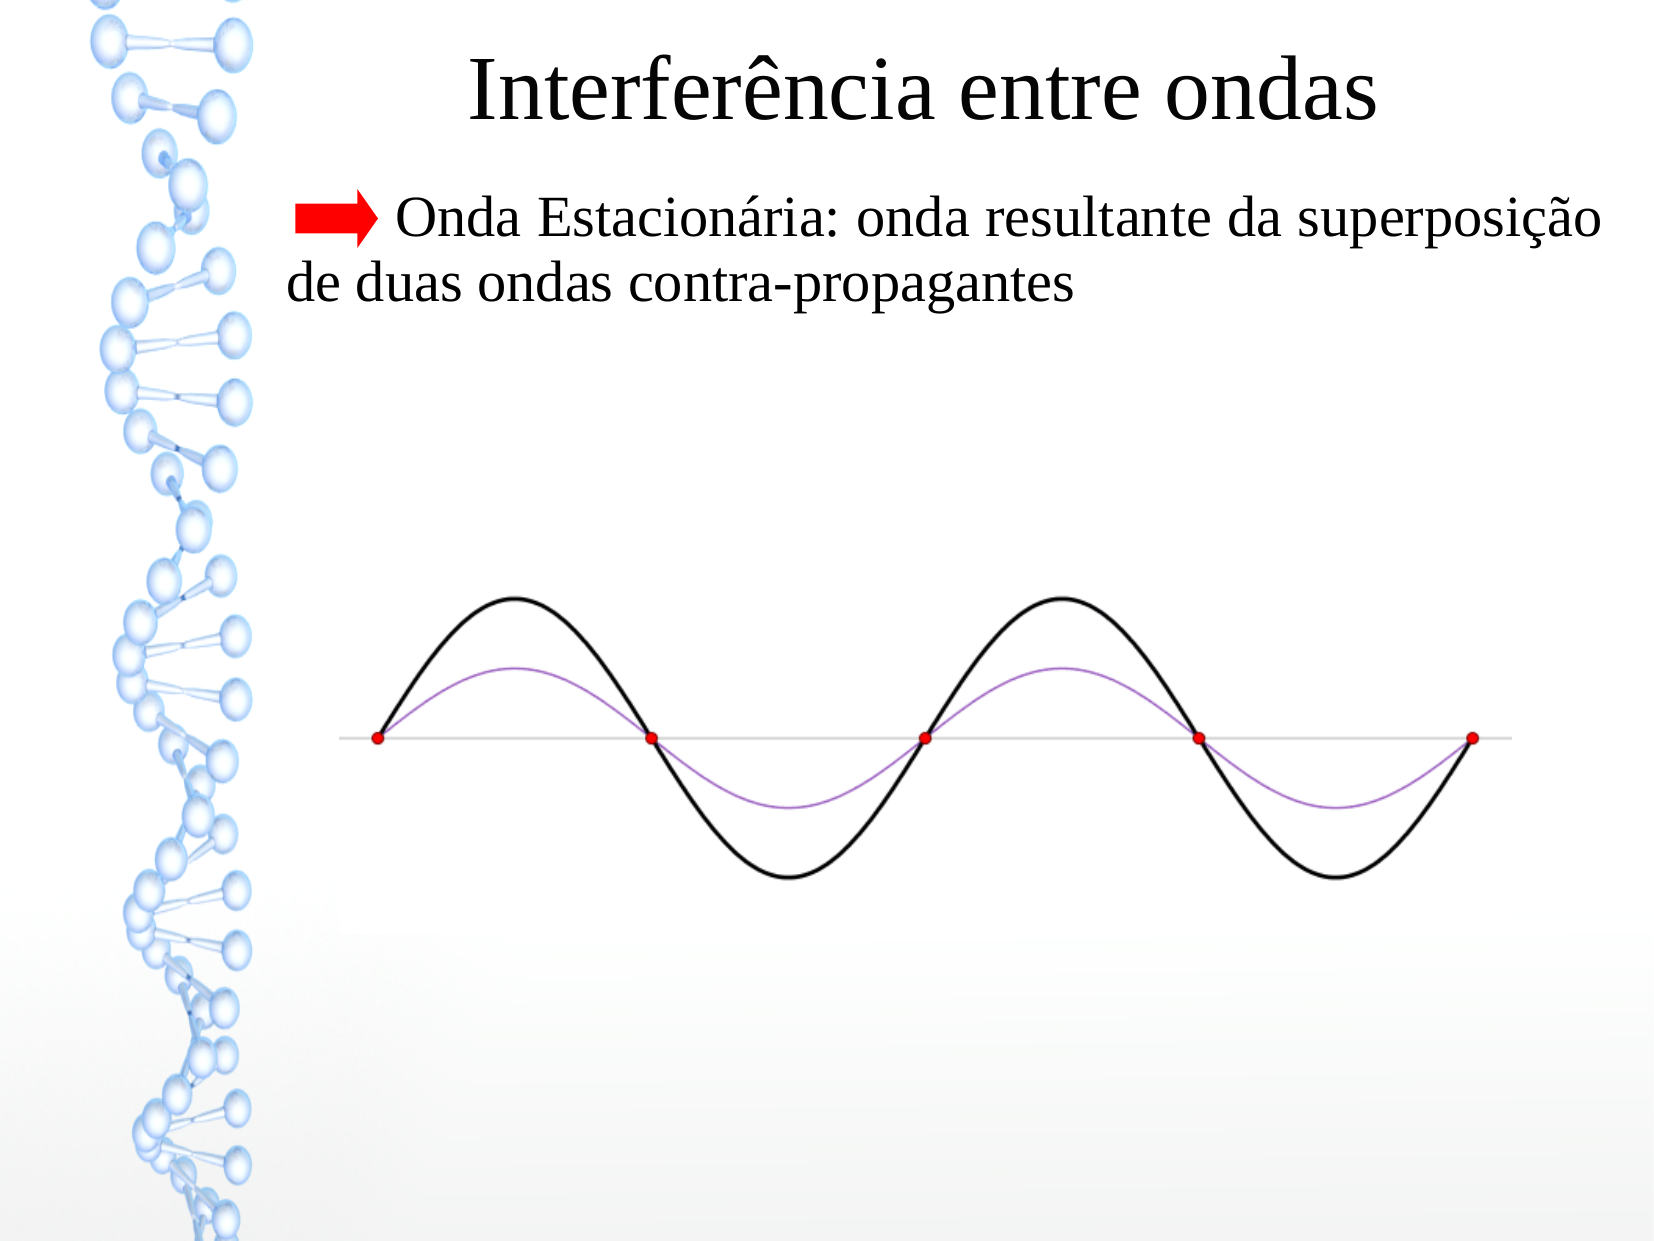

# Interferência entre ondas
 Onda Estacionária: onda resultante da superposição de duas ondas contra-propagantes